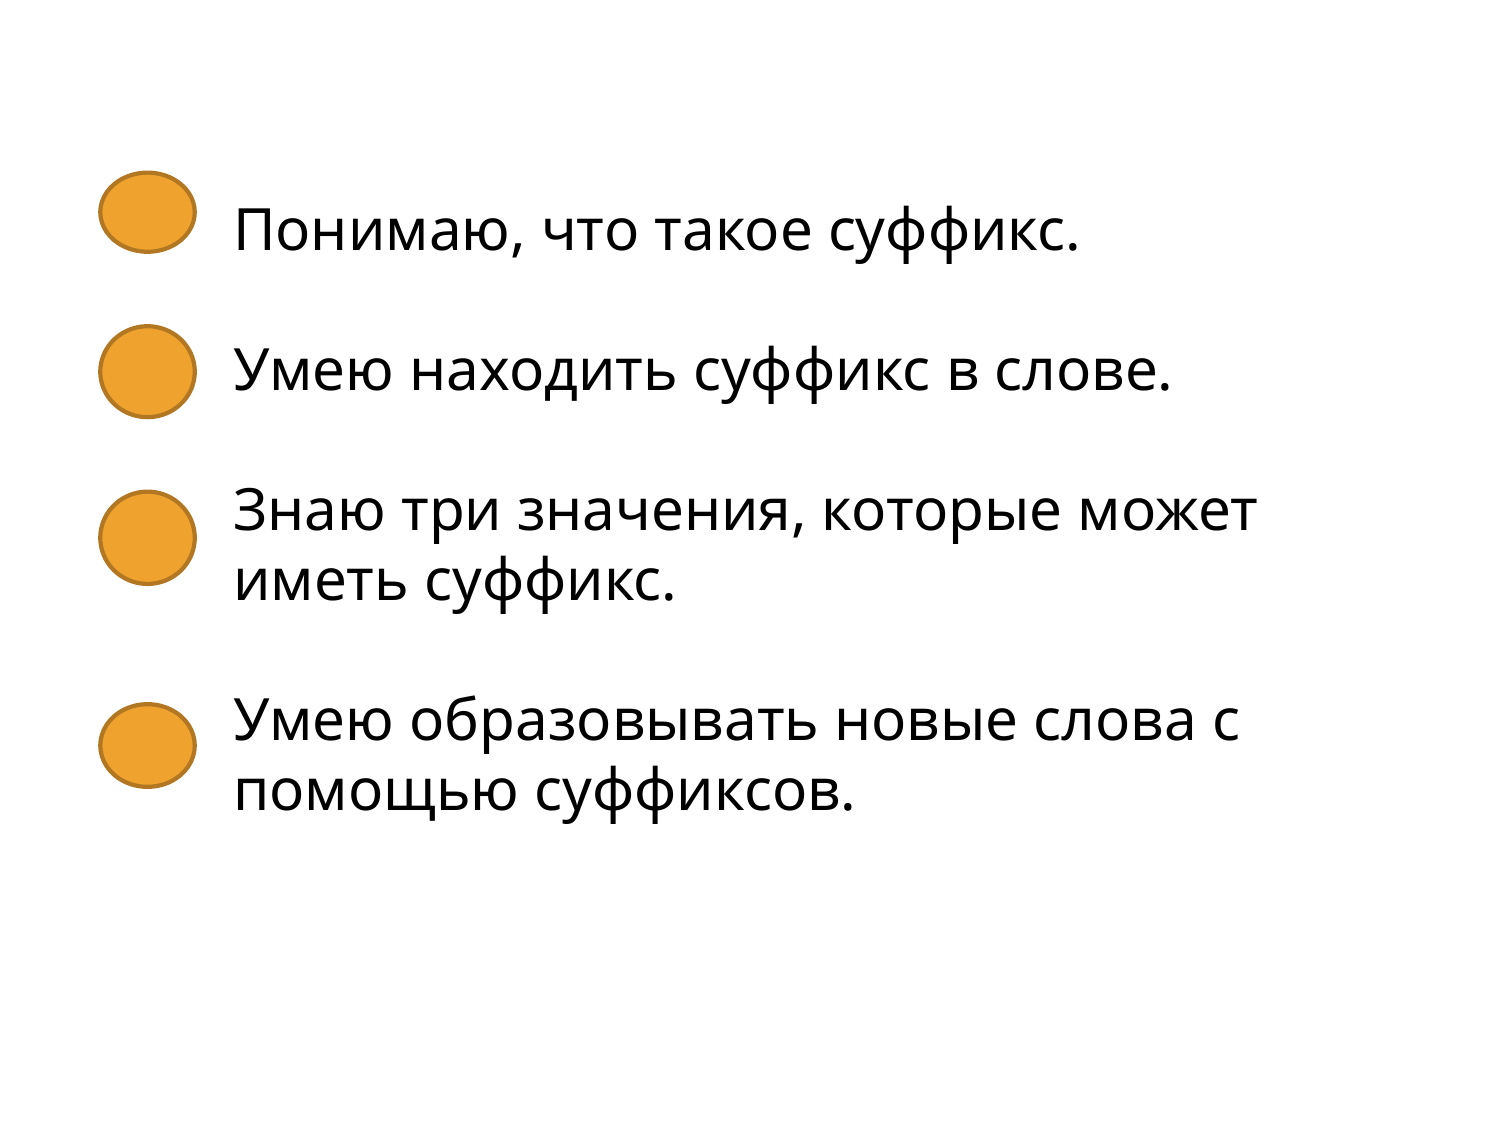

Понимаю, что такое суффикс.
Умею находить суффикс в слове.
Знаю три значения, которые может иметь суффикс.
Умею образовывать новые слова с помощью суффиксов.